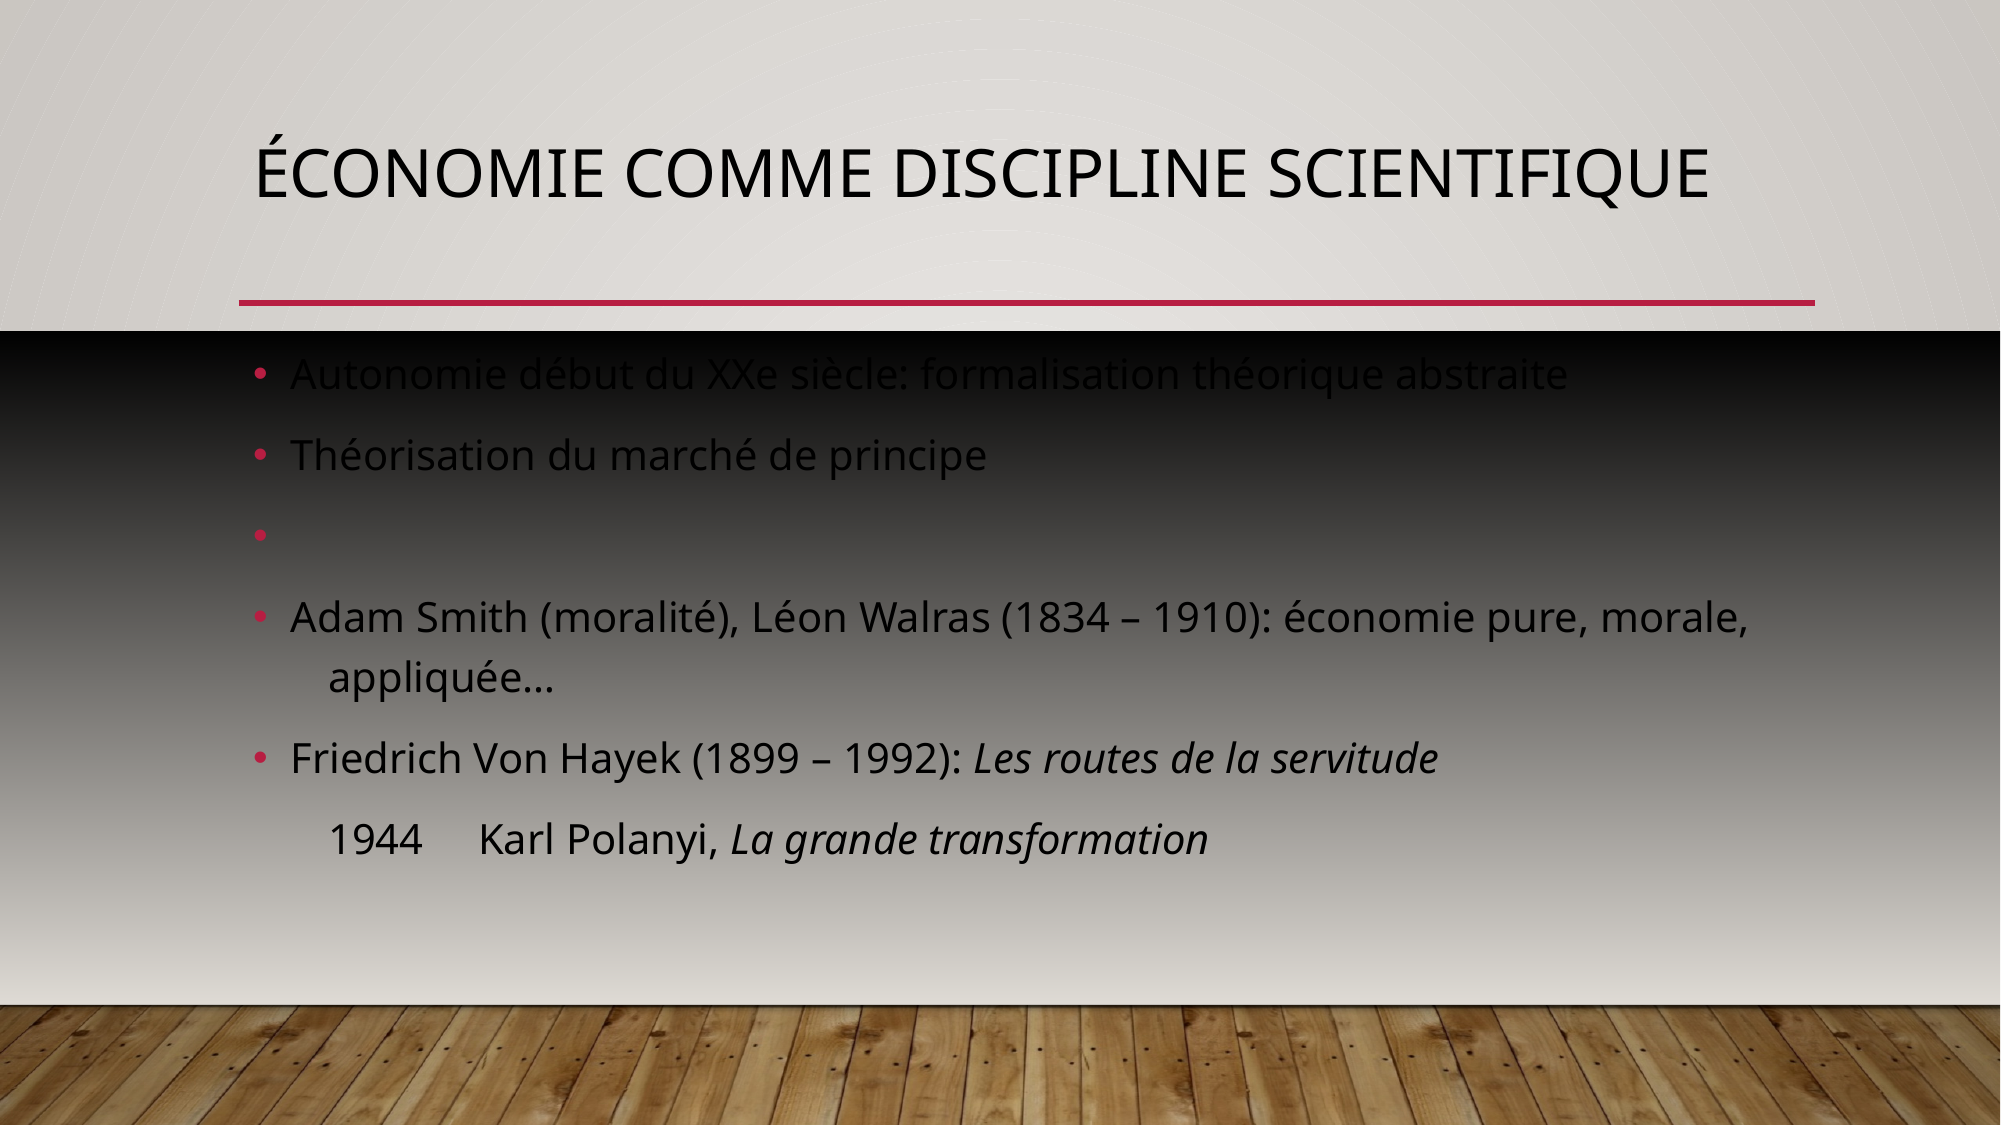

# Économie comme discipline scientifique
Autonomie début du XXe siècle: formalisation théorique abstraite
Théorisation du marché de principe
Adam Smith (moralité), Léon Walras (1834 – 1910): économie pure, morale, appliquée…
Friedrich Von Hayek (1899 – 1992): Les routes de la servitude
	1944	Karl Polanyi, La grande transformation